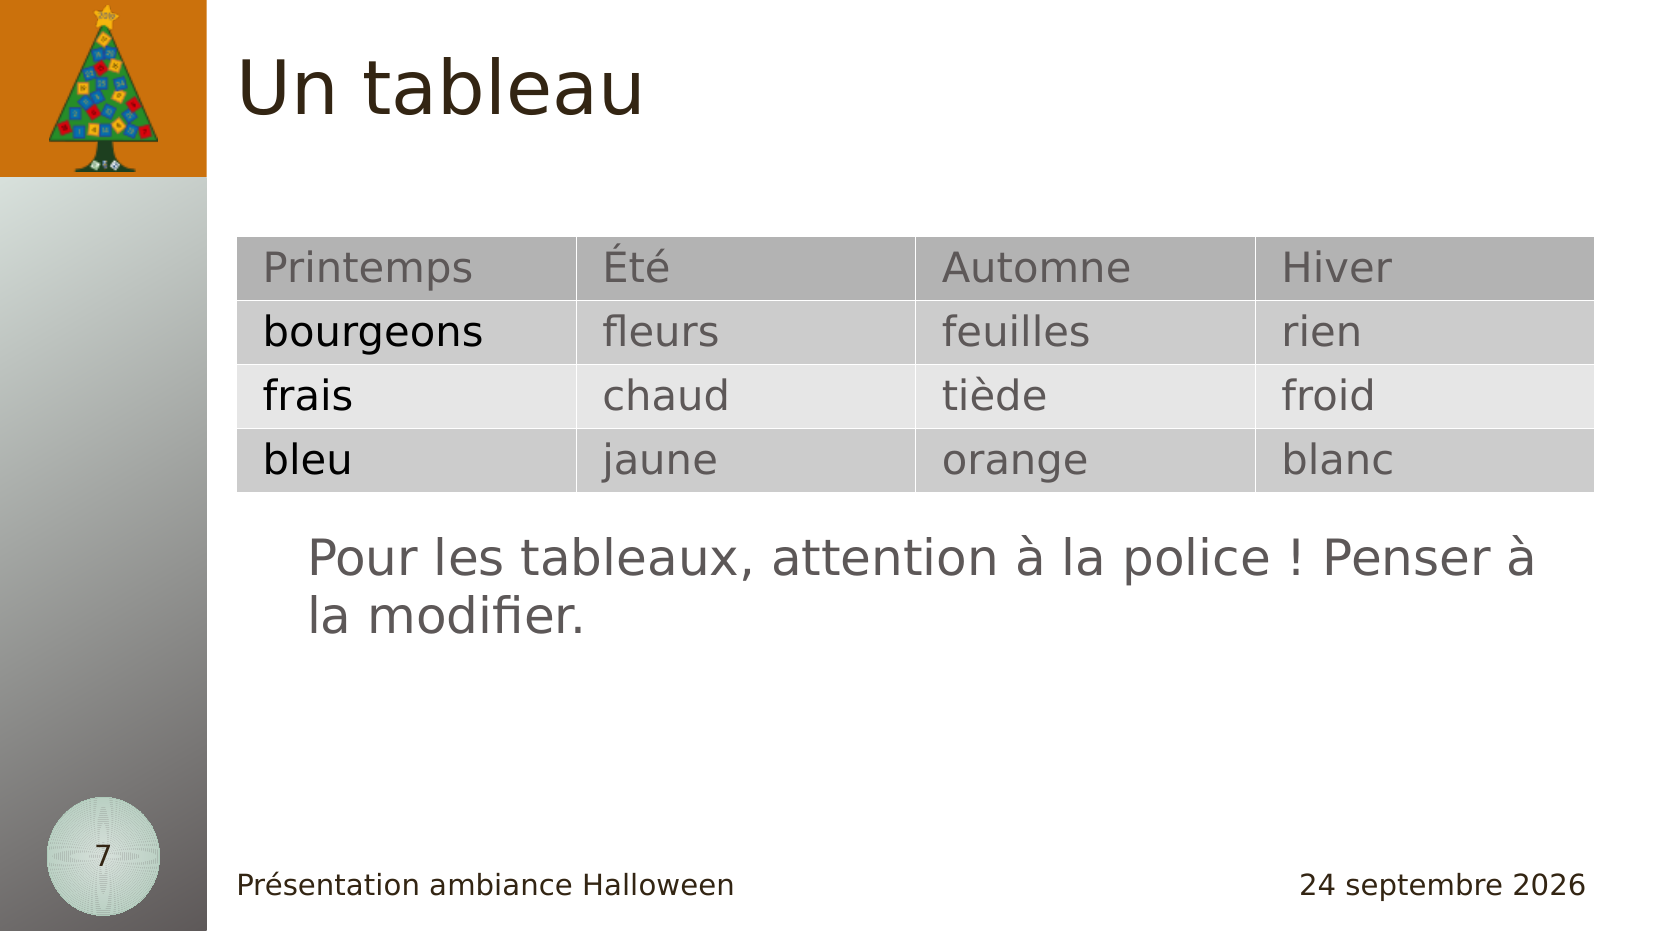

# Un tableau
| Printemps | Été | Automne | Hiver |
| --- | --- | --- | --- |
| bourgeons | fleurs | feuilles | rien |
| frais | chaud | tiède | froid |
| bleu | jaune | orange | blanc |
Pour les tableaux, attention à la police ! Penser à la modifier.
7
Présentation ambiance Halloween